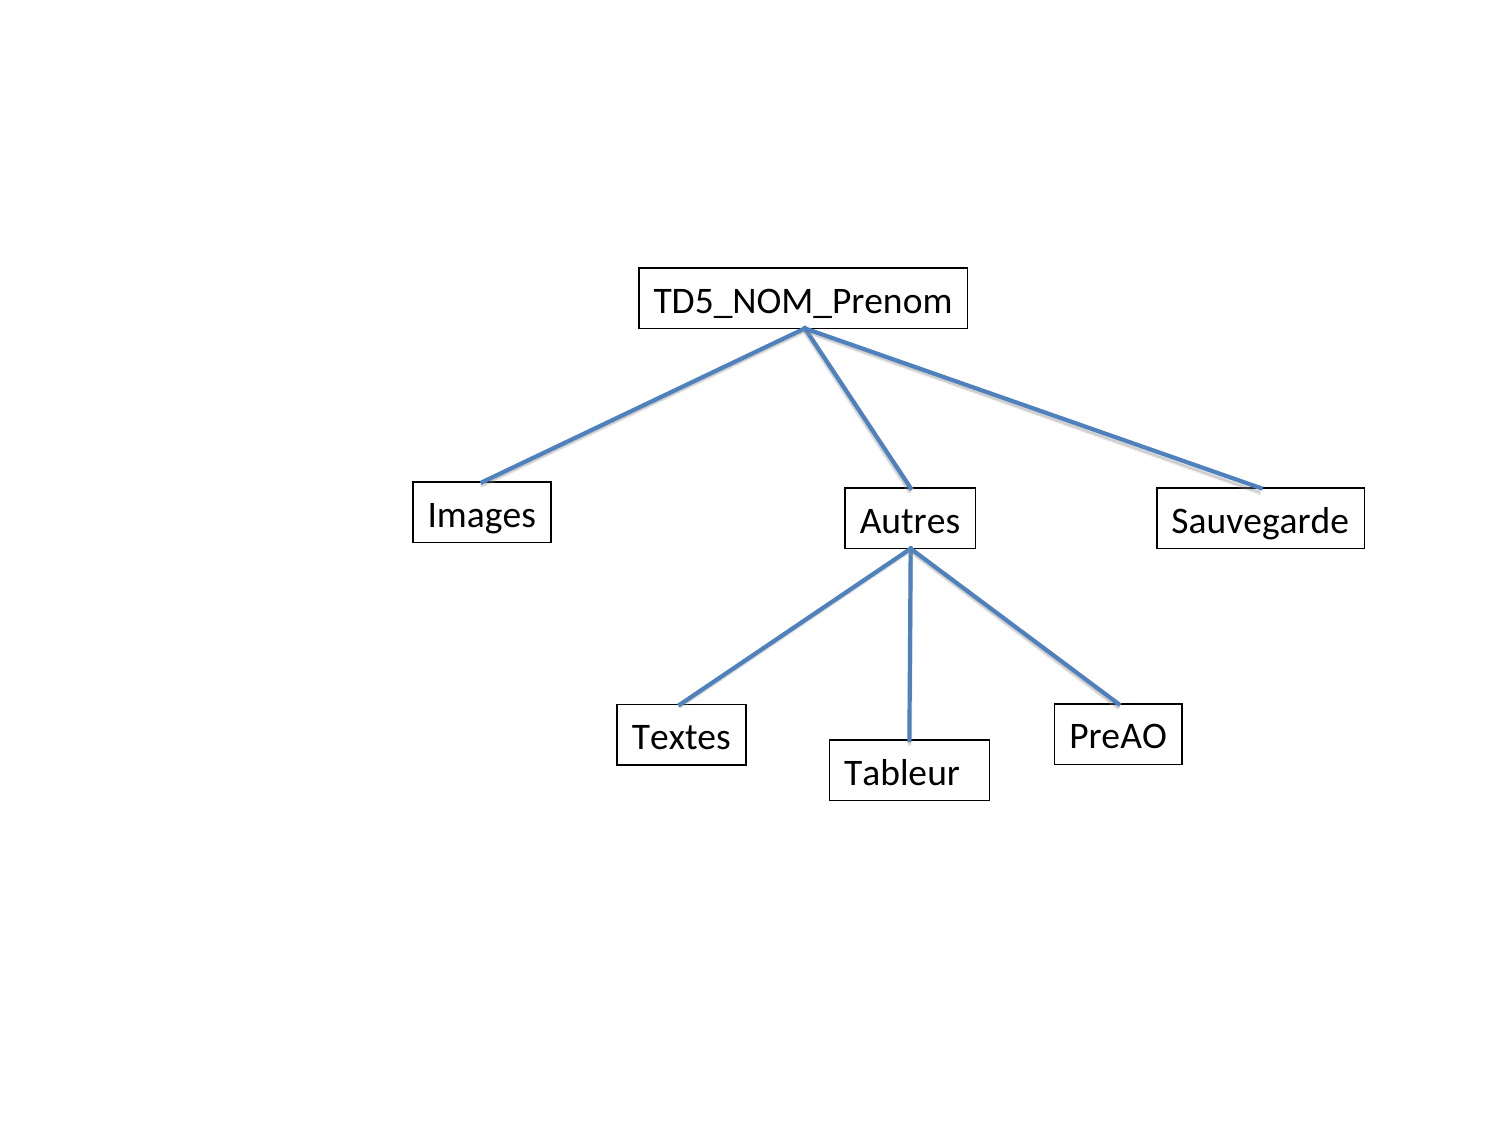

TD5_NOM_Prenom
Images
Autres
Sauvegarde
PreAO
Textes
Tableur